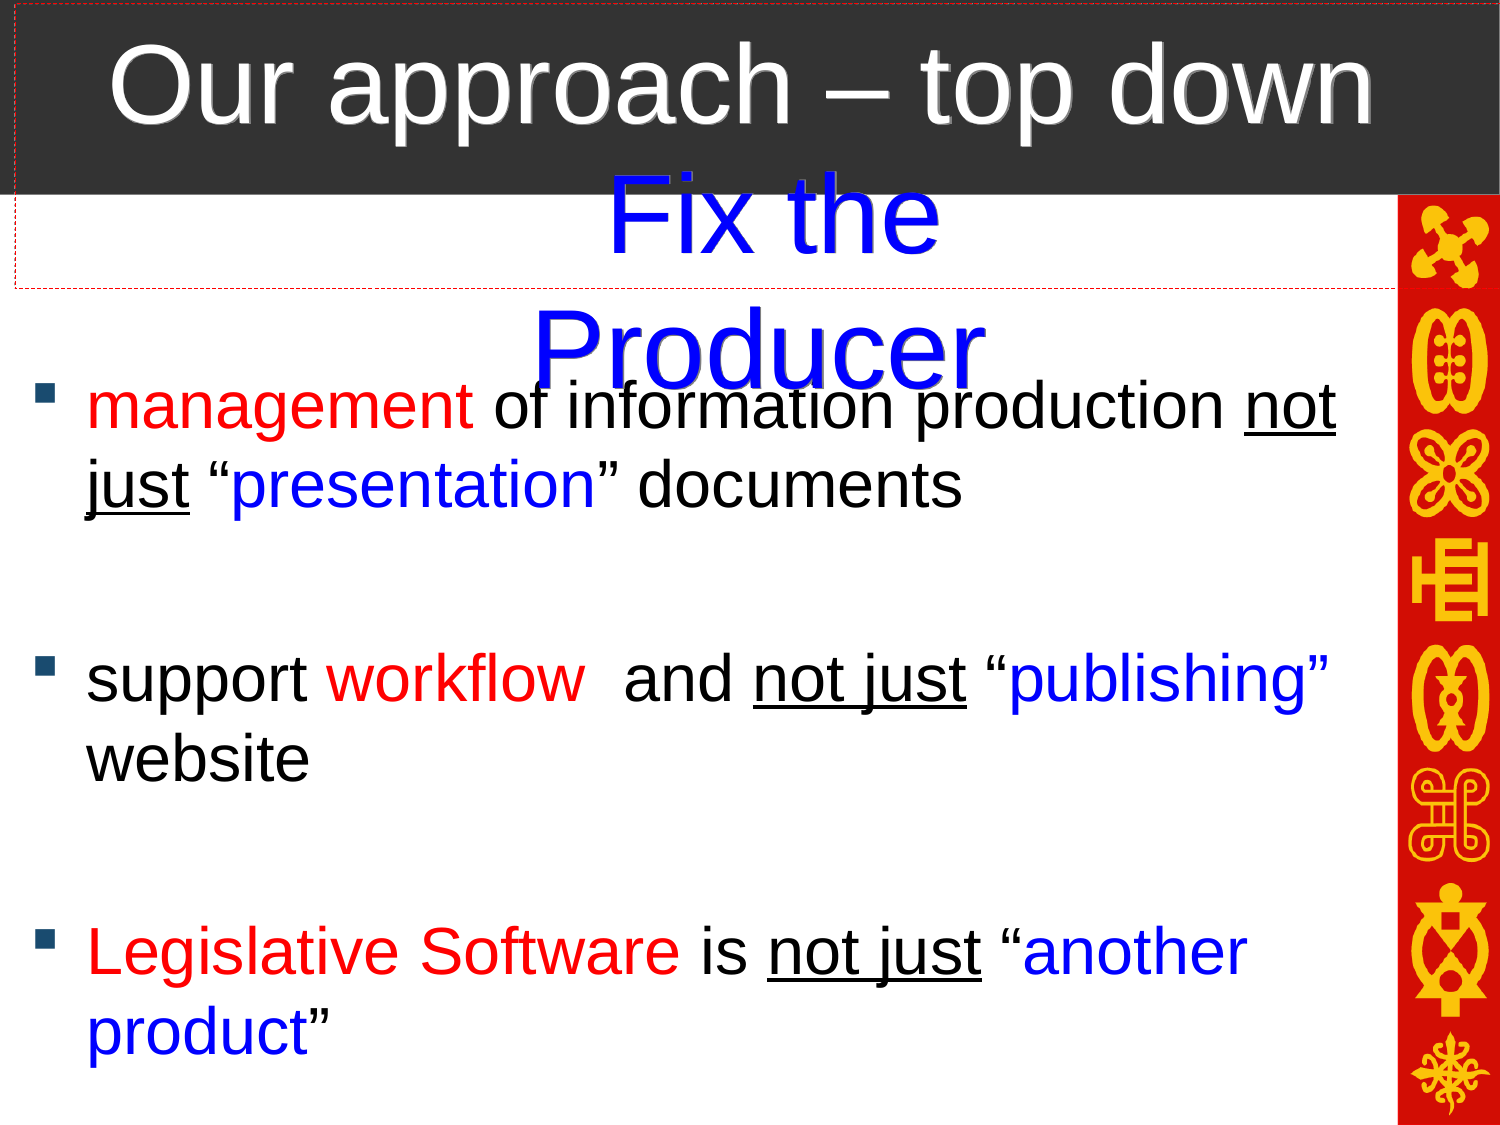

# Our approach – top down
 Fix the Producer
management of information production not just “presentation” documents
support workflow and not just “publishing” website
Legislative Software is not just “another product”